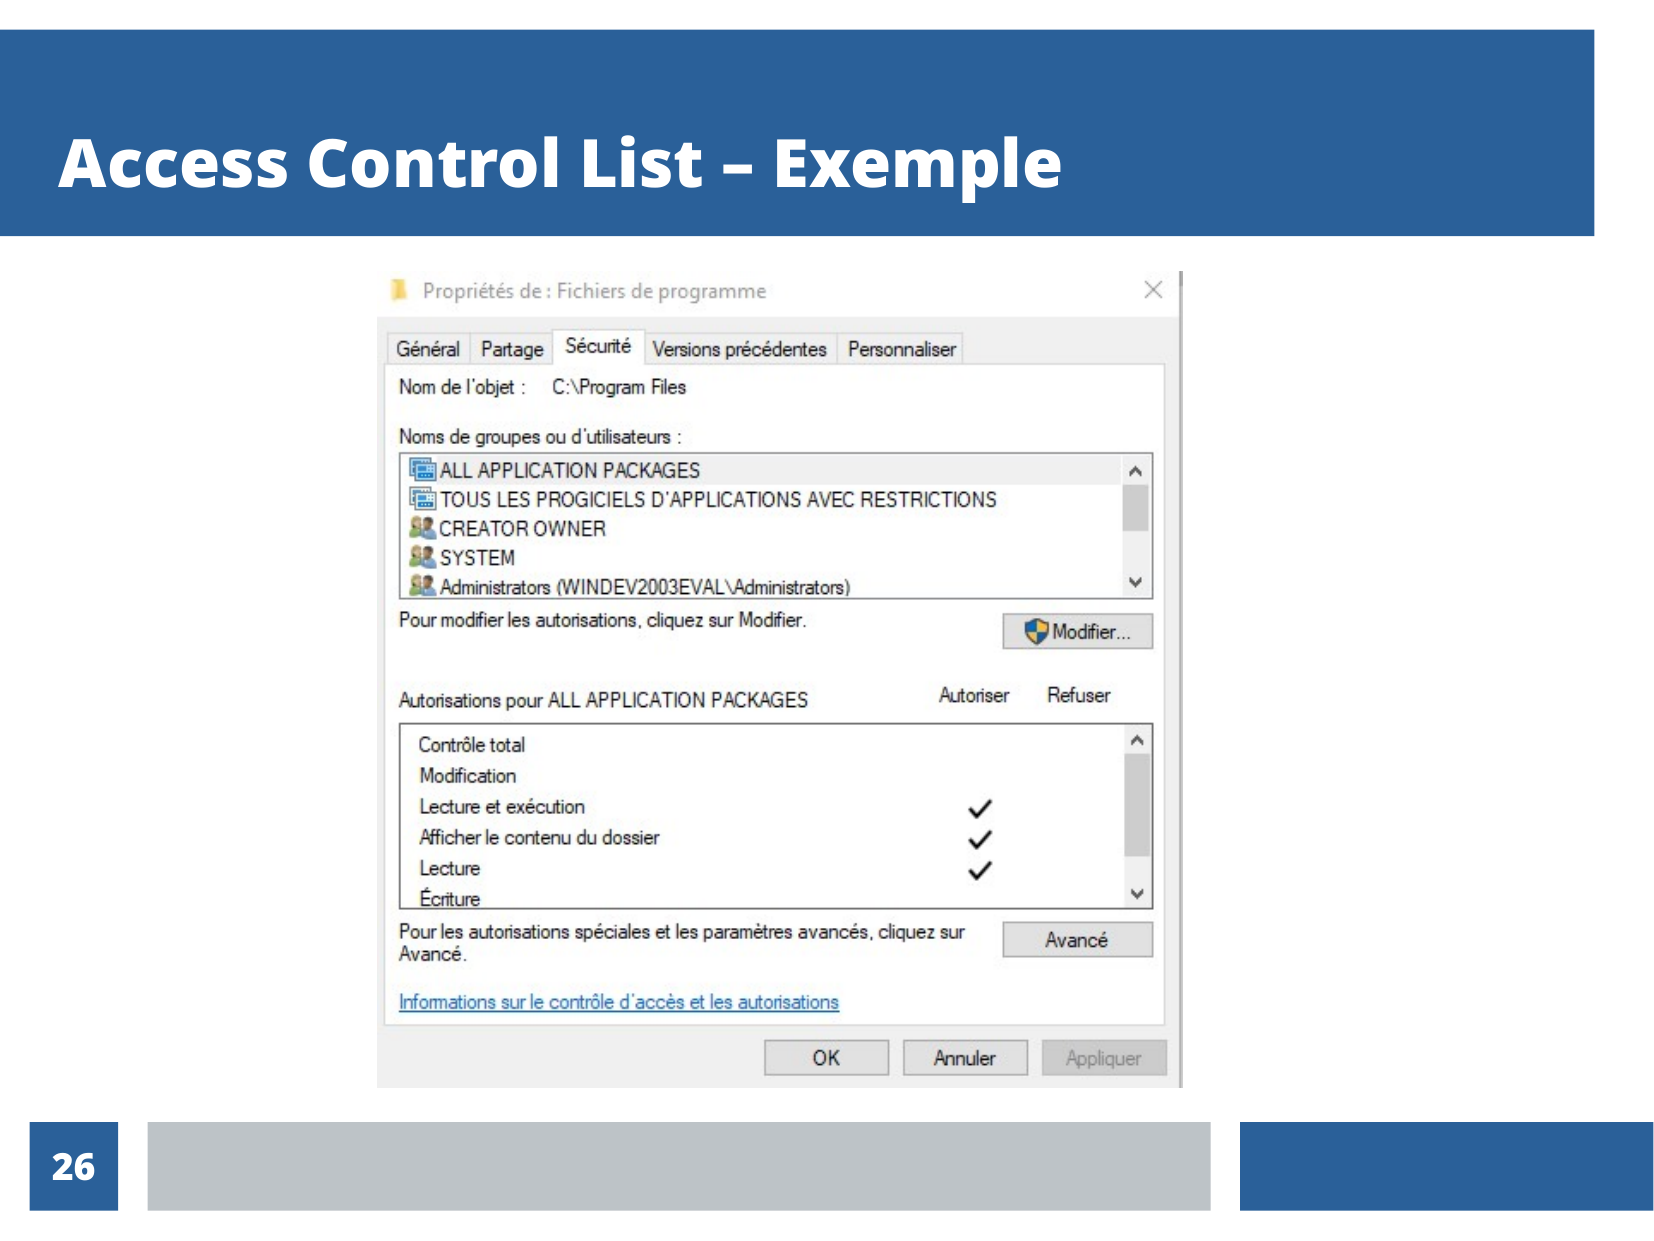

# Access Control List – Exemple
26